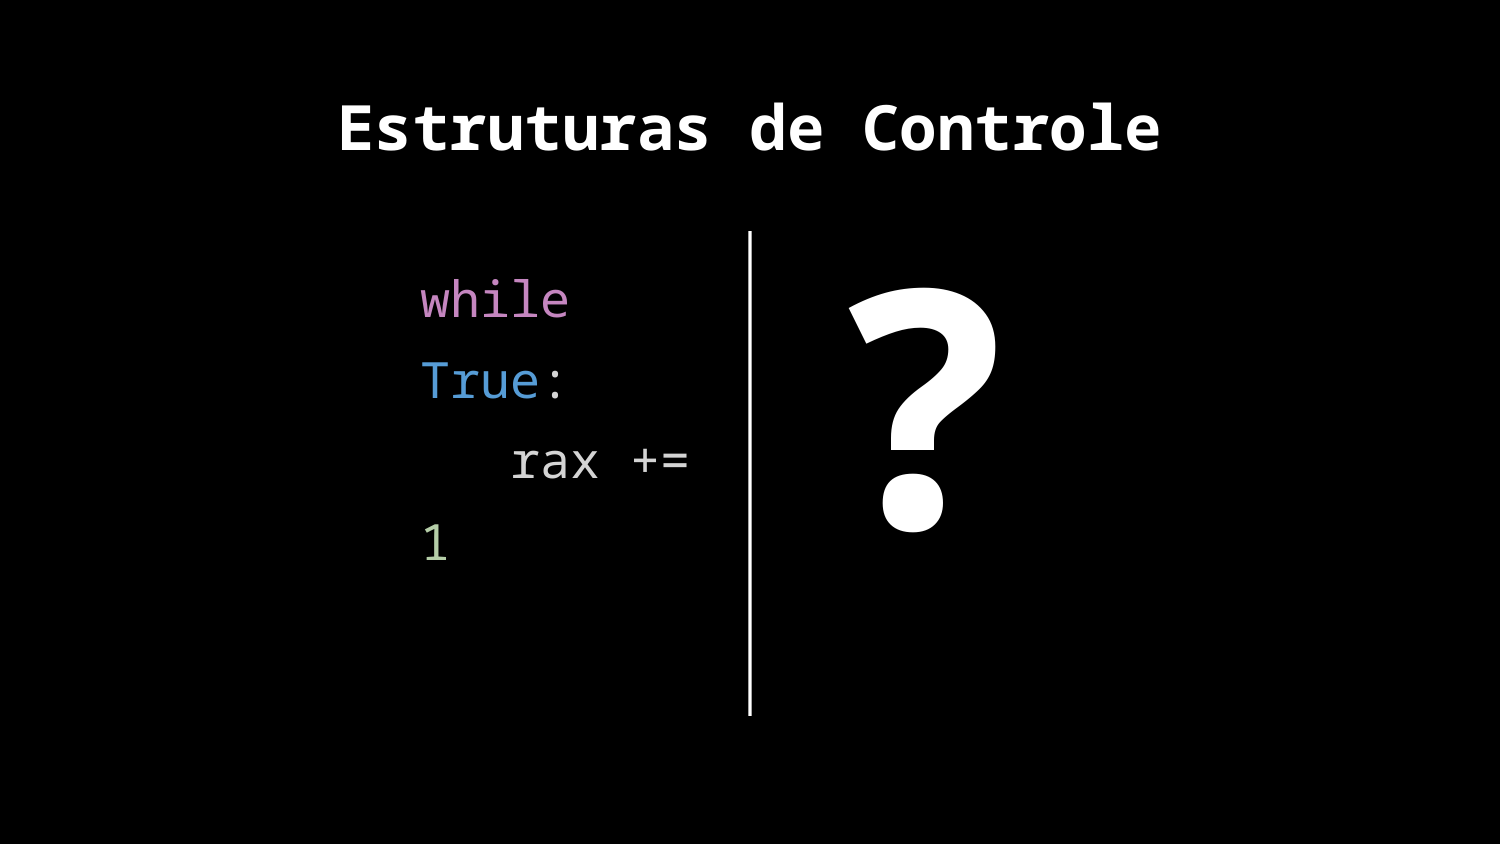

# Estruturas de Controle
?
while True:
 rax += 1